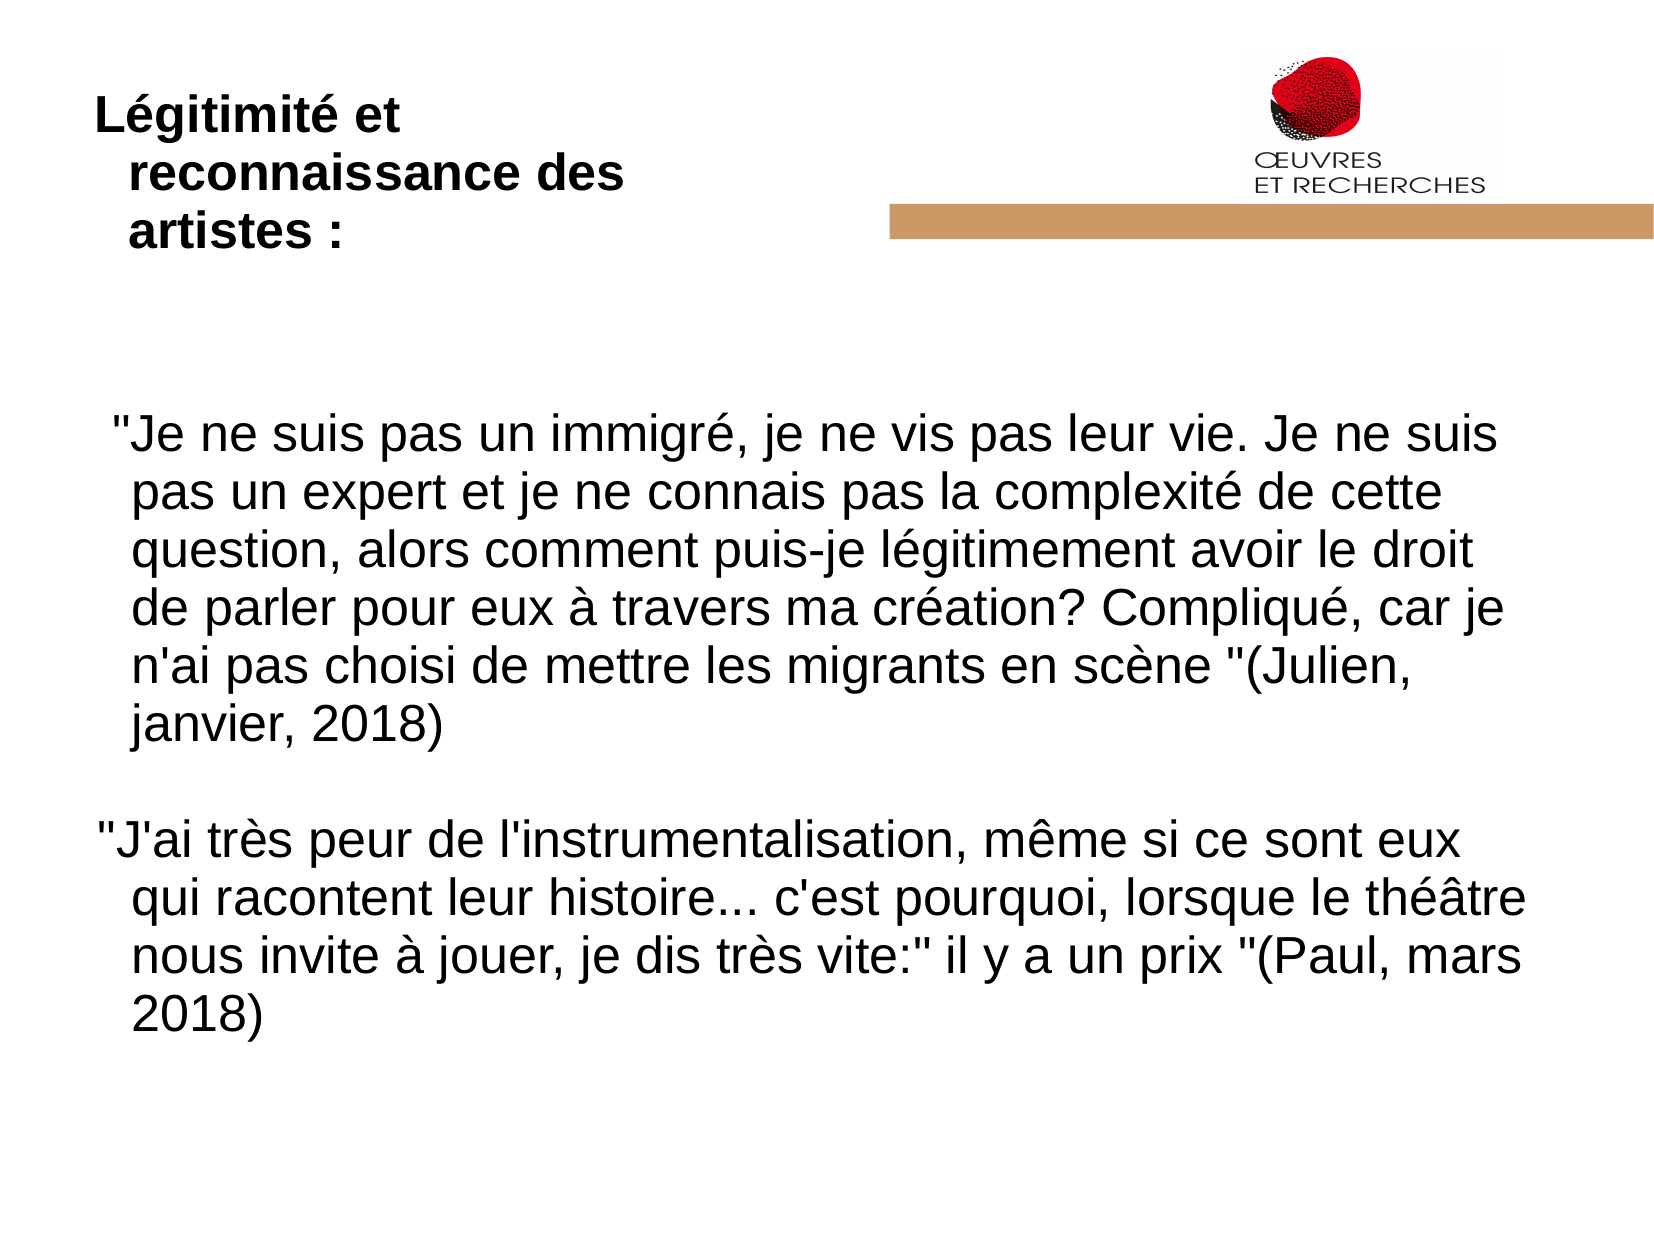

Légitimité et reconnaissance des artistes :
 "Je ne suis pas un immigré, je ne vis pas leur vie. Je ne suis pas un expert et je ne connais pas la complexité de cette question, alors comment puis-je légitimement avoir le droit de parler pour eux à travers ma création? Compliqué, car je n'ai pas choisi de mettre les migrants en scène "(Julien, janvier, 2018)
"J'ai très peur de l'instrumentalisation, même si ce sont eux qui racontent leur histoire... c'est pourquoi, lorsque le théâtre nous invite à jouer, je dis très vite:" il y a un prix "(Paul, mars 2018)